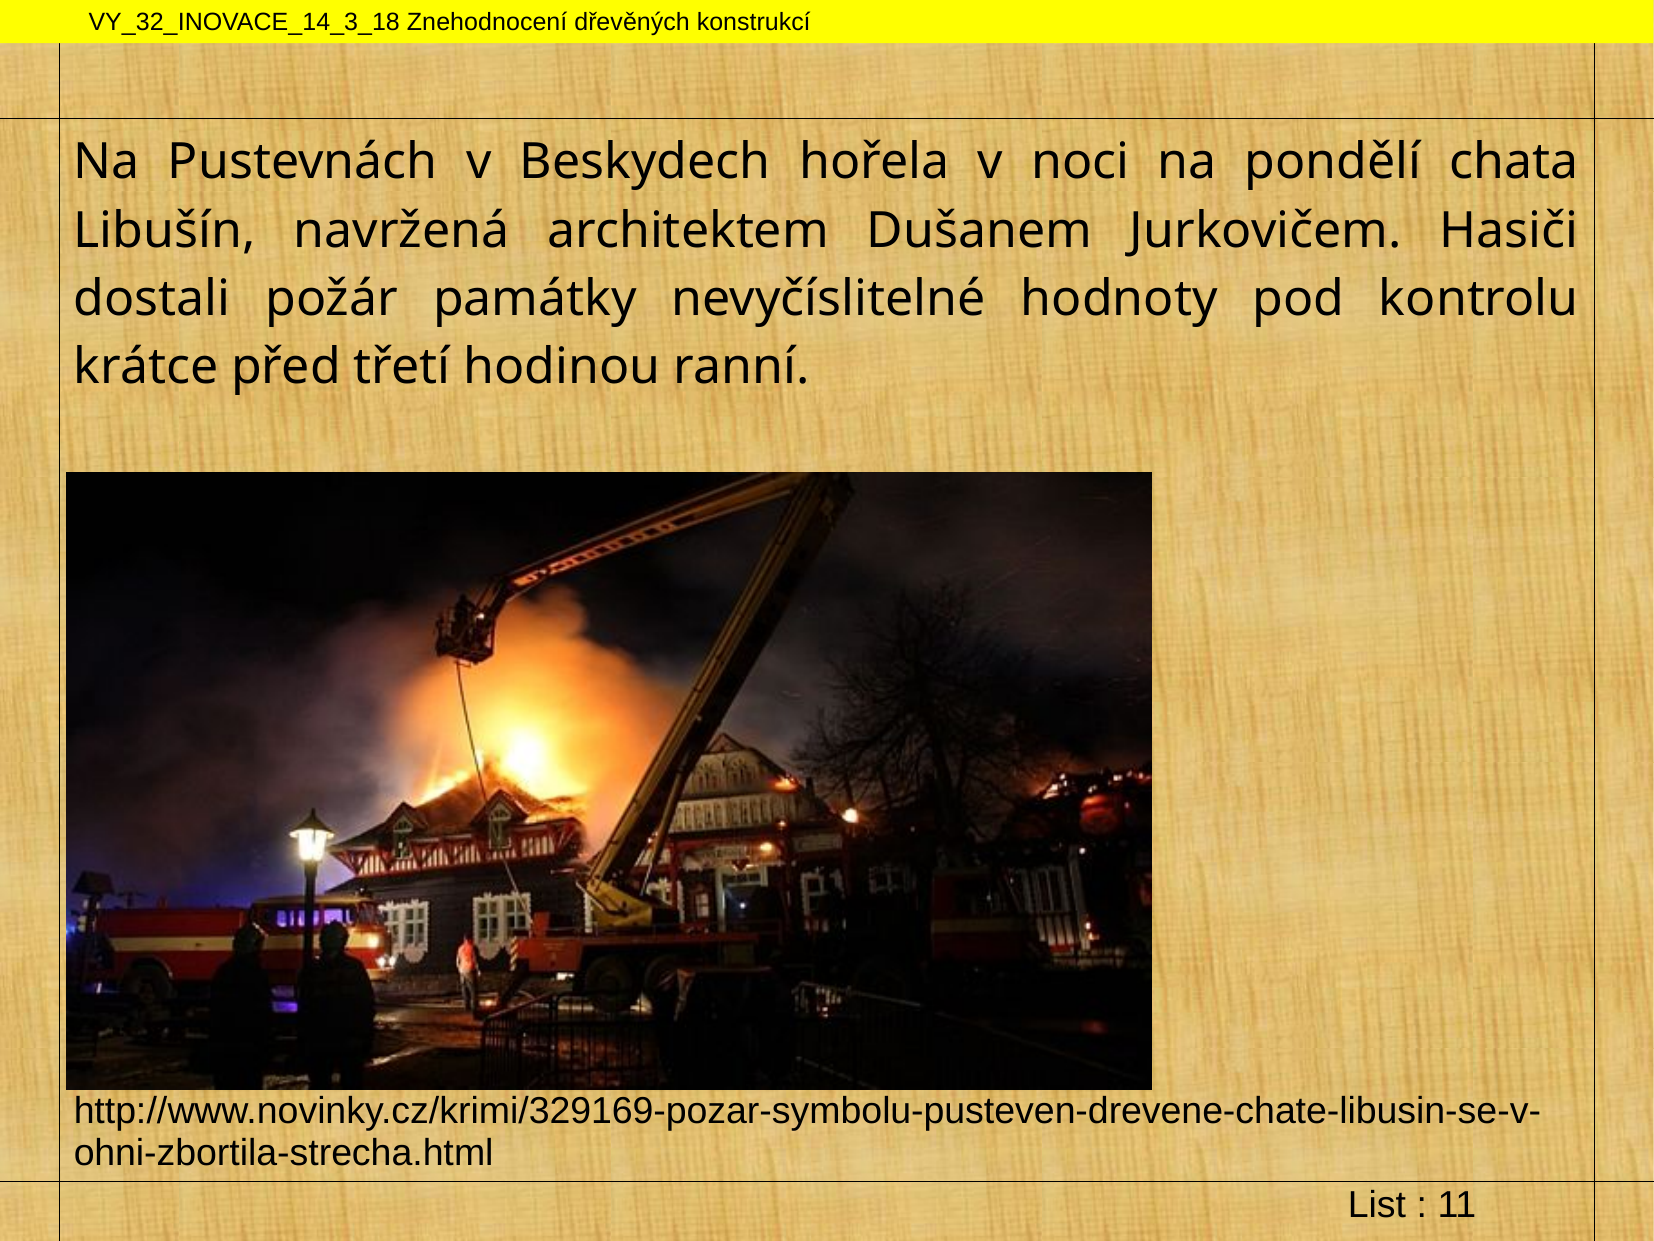

VY_32_INOVACE_14_3_18 Znehodnocení dřevěných konstrukcí
Na Pustevnách v Beskydech hořela v noci na pondělí chata Libušín, navržená architektem Dušanem Jurkovičem. Hasiči dostali požár památky nevyčíslitelné hodnoty pod kontrolu krátce před třetí hodinou ranní.
http://www.novinky.cz/krimi/329169-pozar-symbolu-pusteven-drevene-chate-libusin-se-v-ohni-zbortila-strecha.html
List :